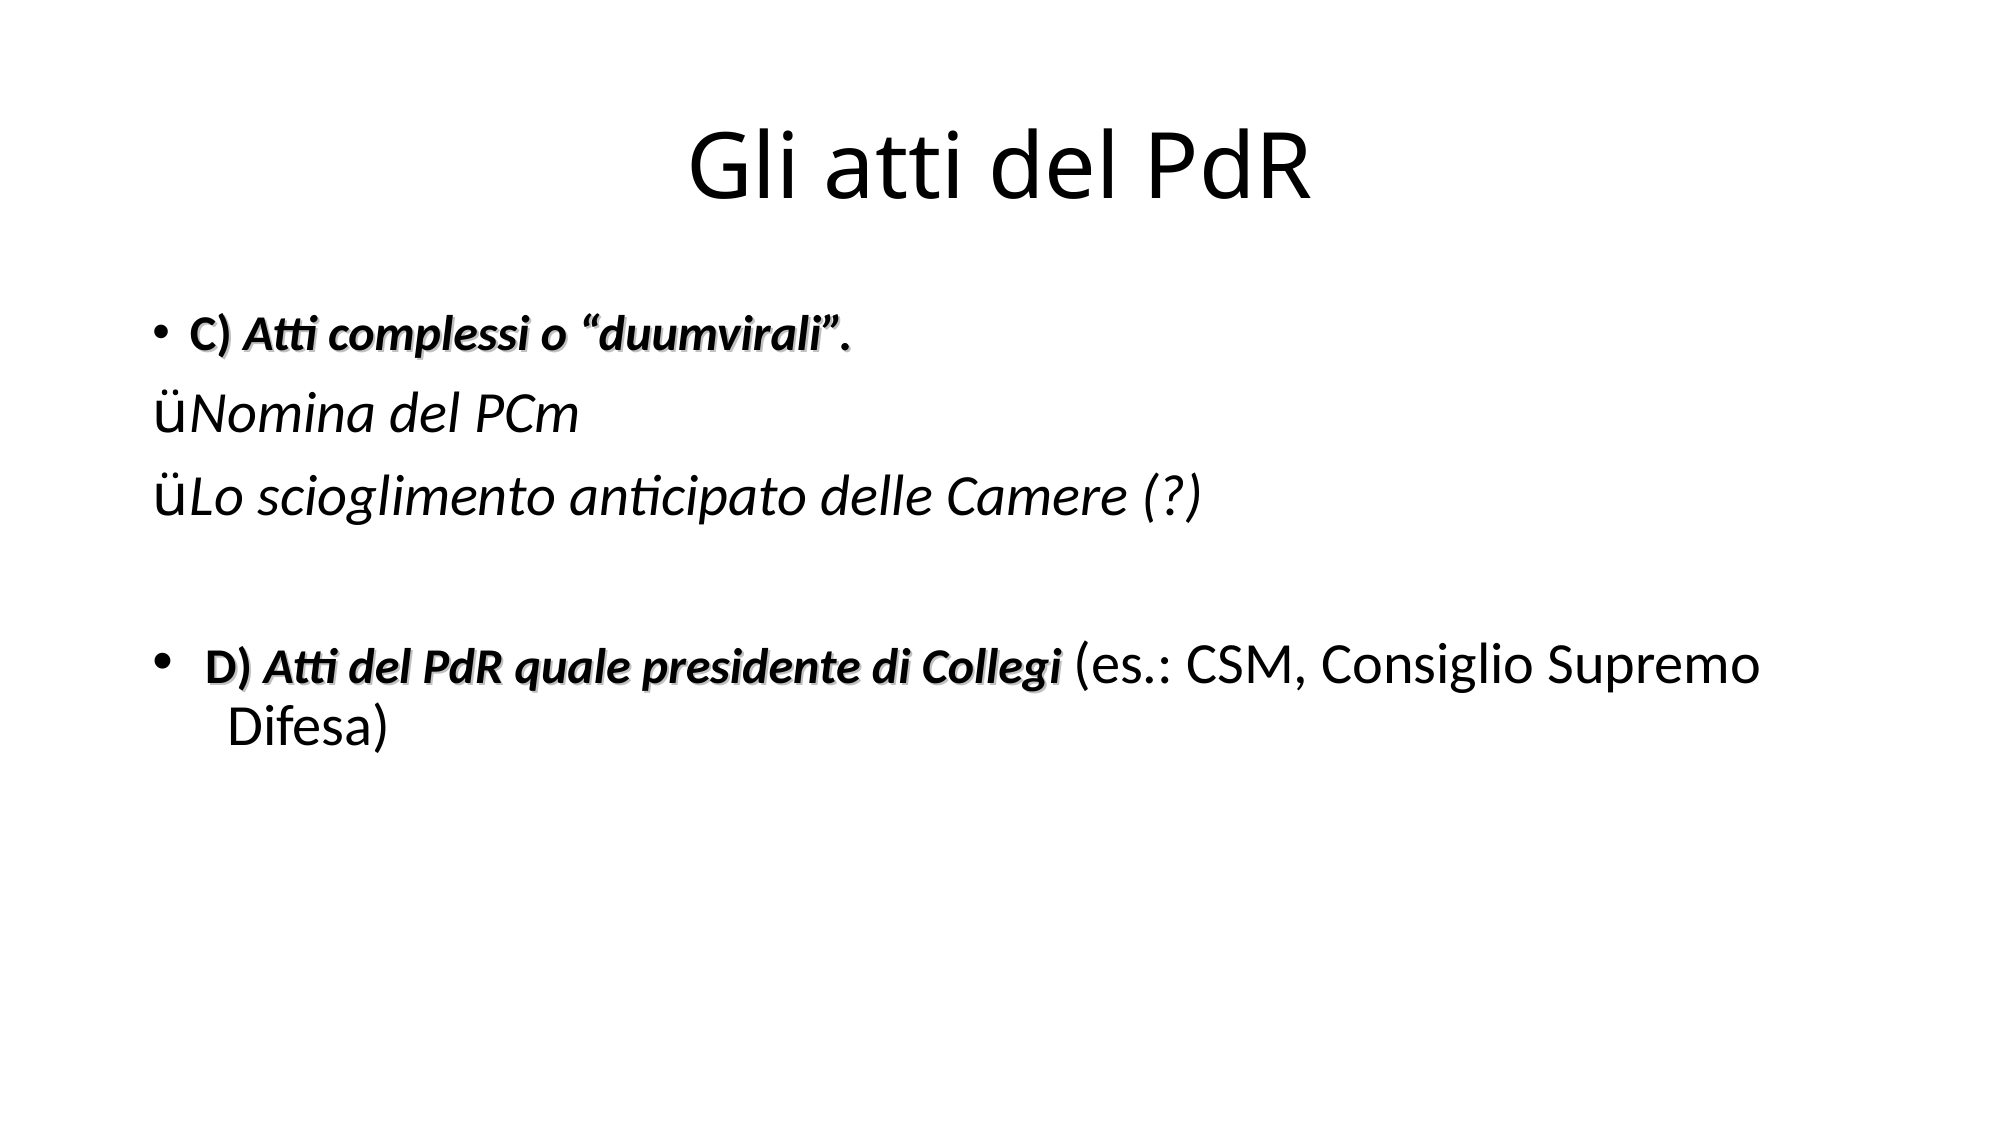

# Gli atti del PdR
C) Atti complessi o “duumvirali”.
Nomina del PCm
Lo scioglimento anticipato delle Camere (?)
 D) Atti del PdR quale presidente di Collegi (es.: CSM, Consiglio Supremo Difesa)